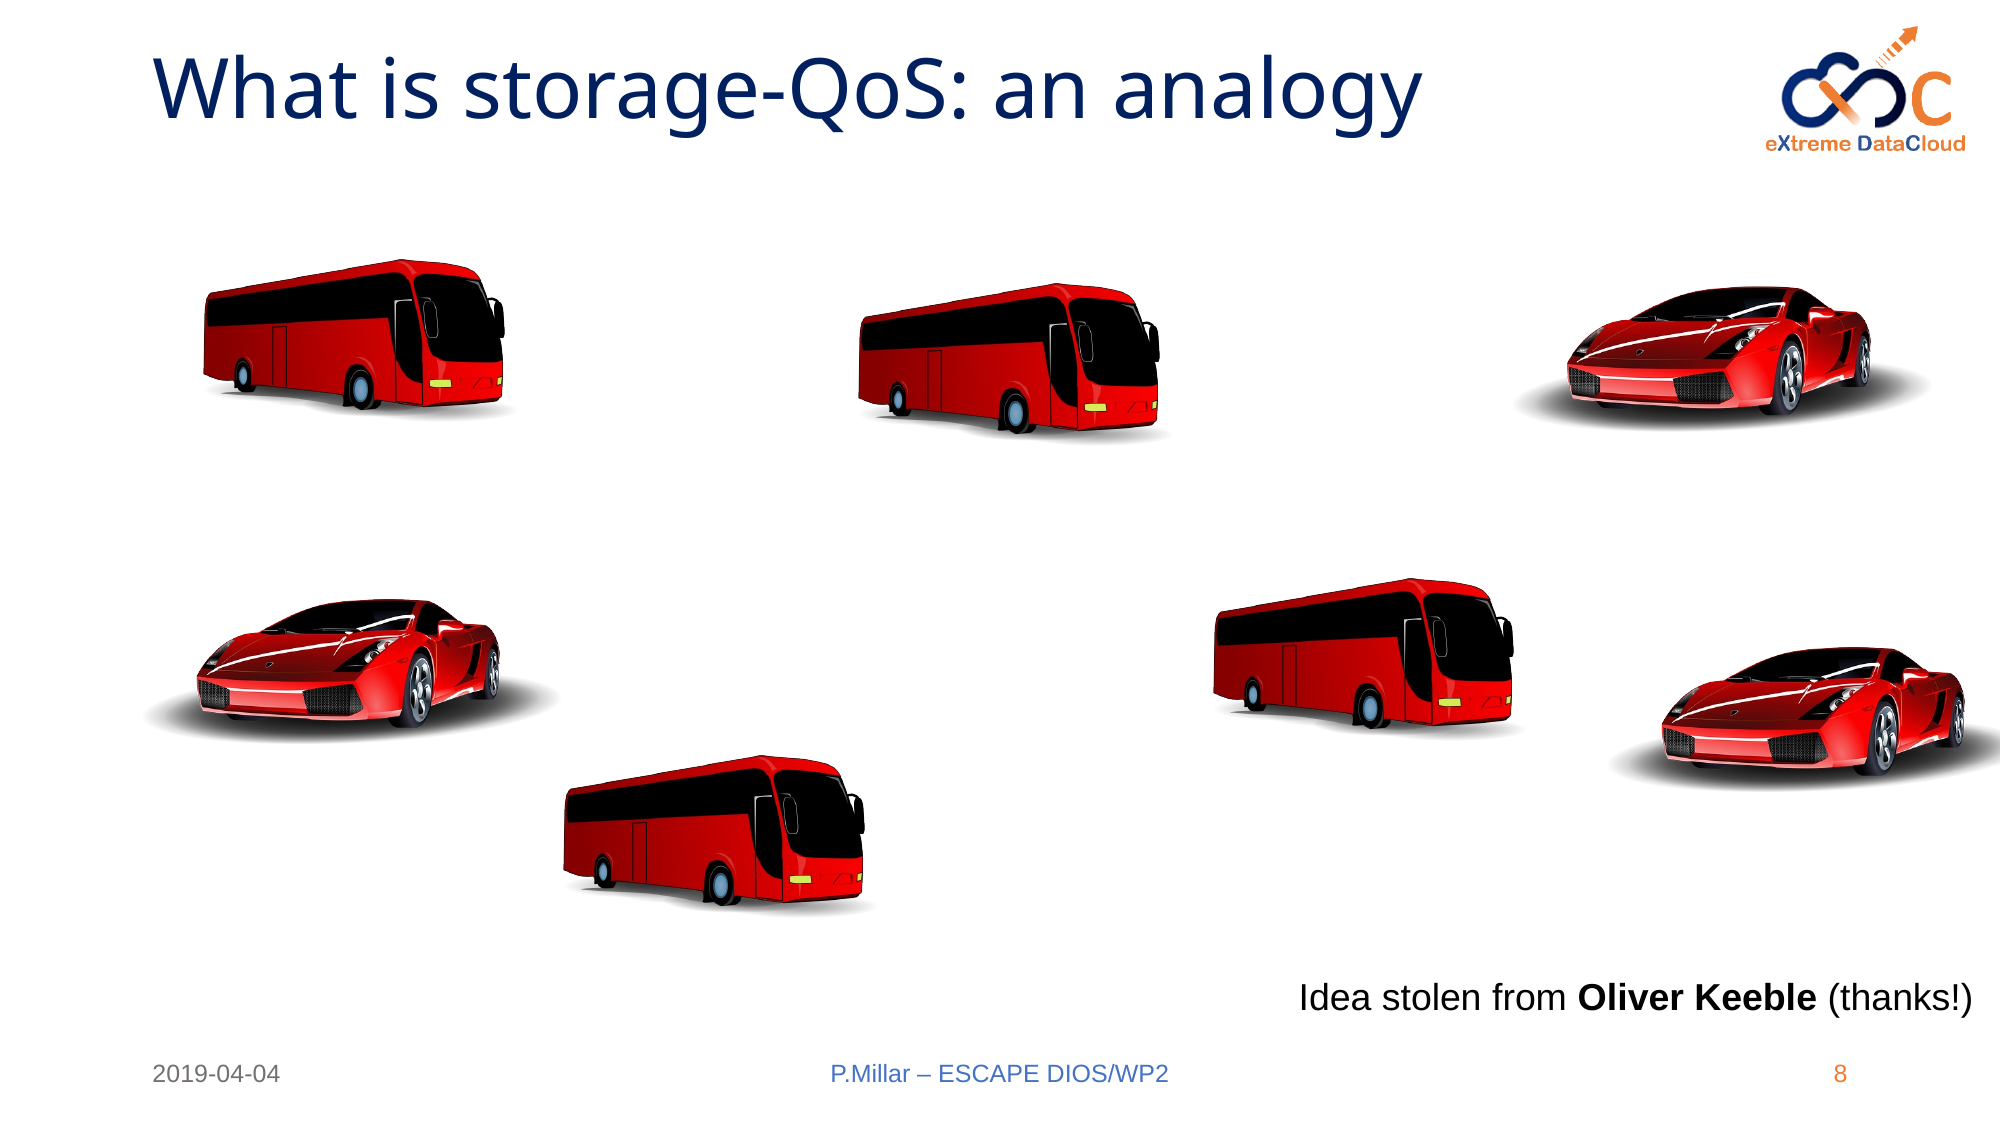

# What is storage-QoS: an analogy
Idea stolen from Oliver Keeble (thanks!)
2019-04-04
P.Millar – ESCAPE DIOS/WP2